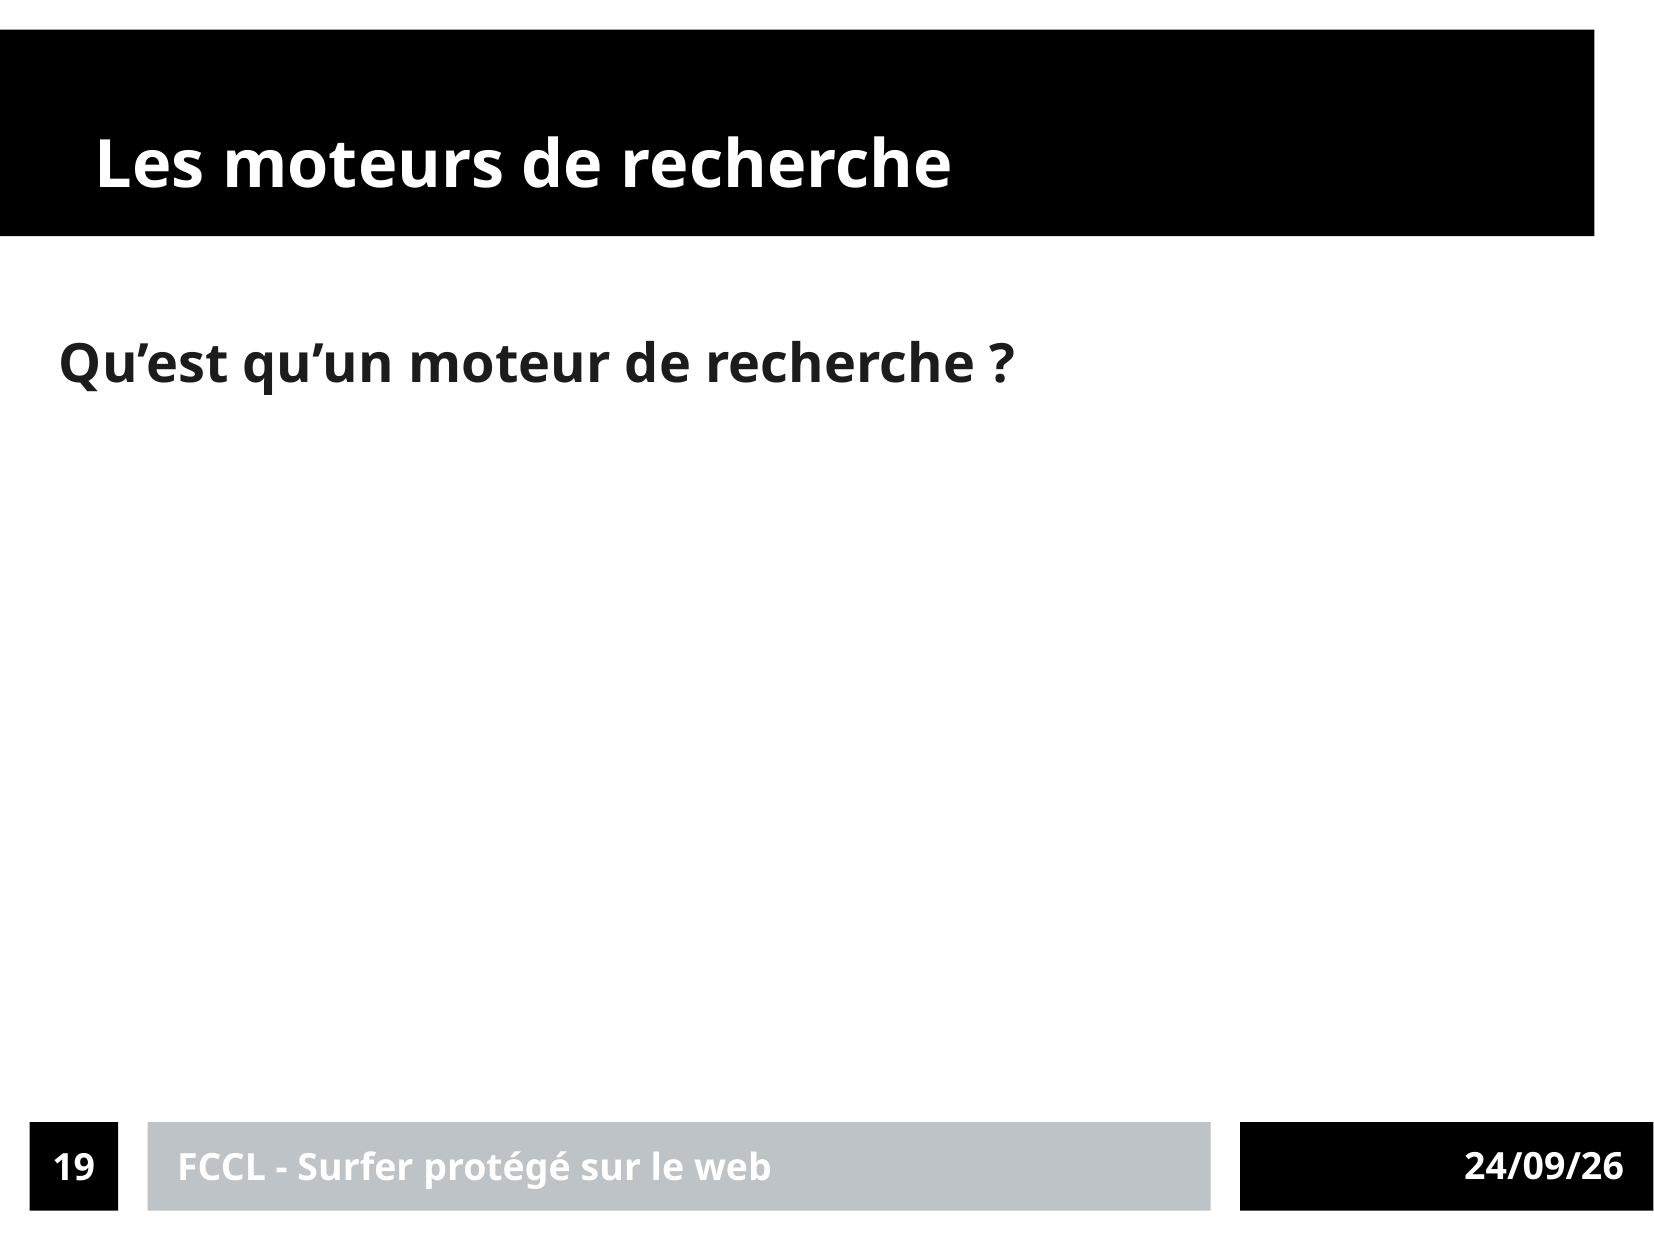

# Les moteurs de recherche
Qu’est qu’un moteur de recherche ?
19
FCCL - Surfer protégé sur le web